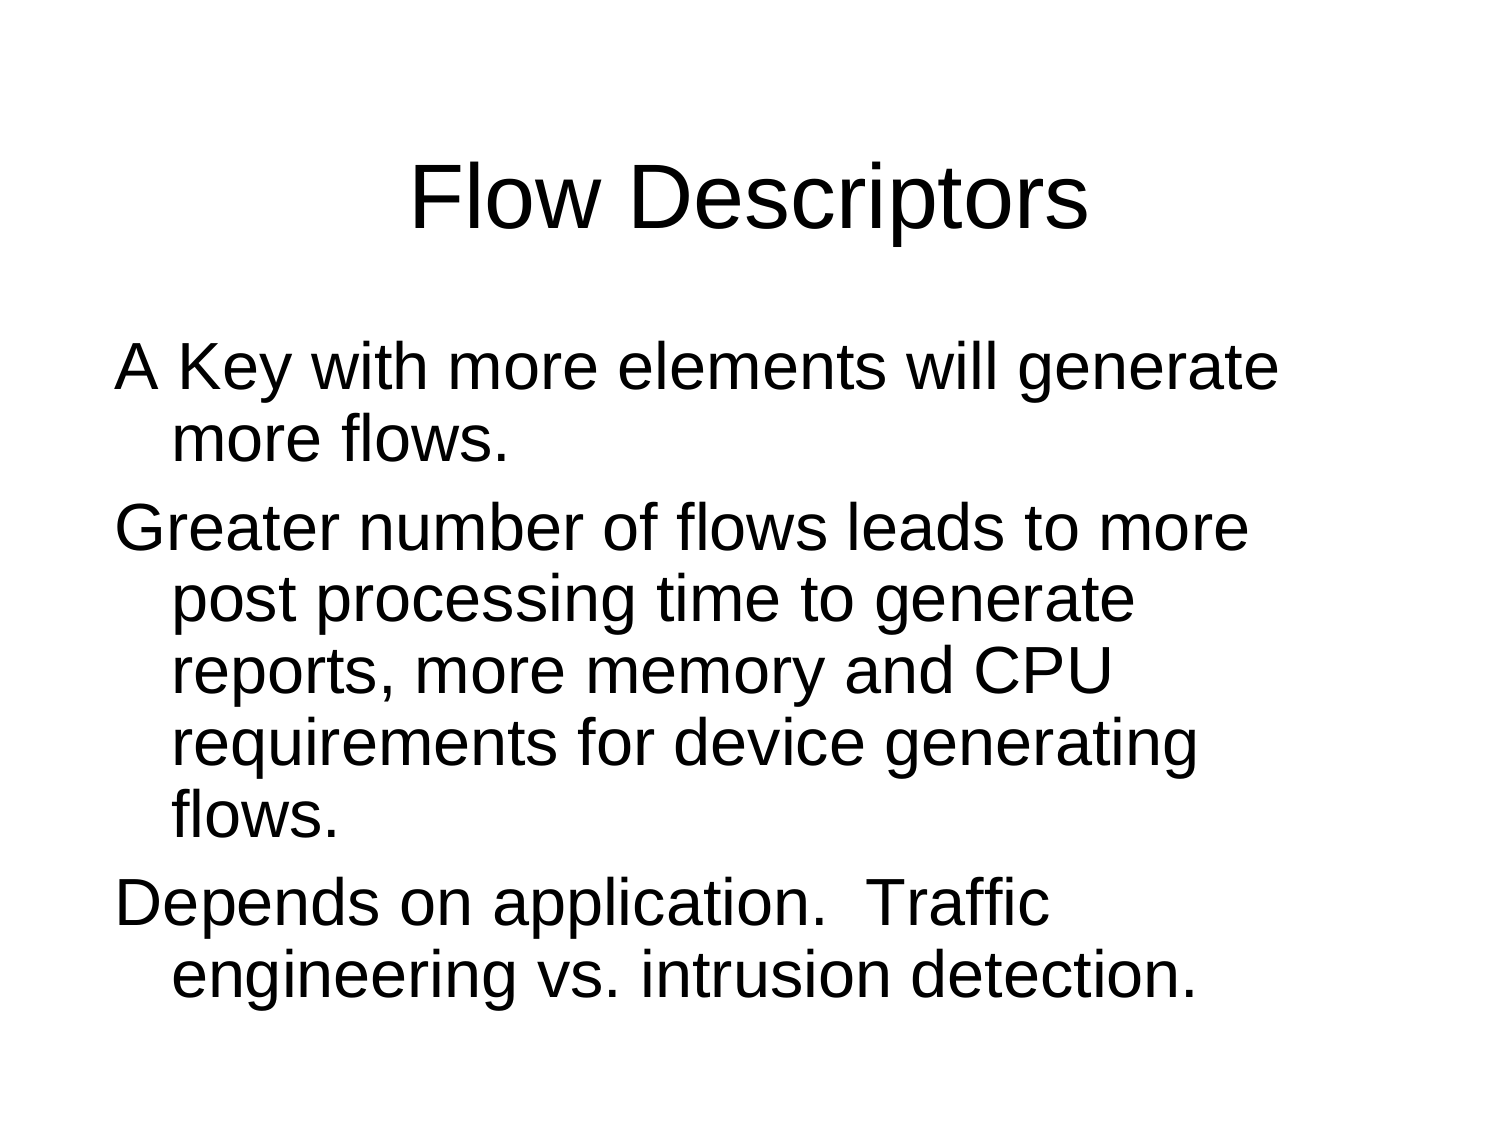

# Flow Descriptors
A Key with more elements will generate more flows.
Greater number of flows leads to more post processing time to generate reports, more memory and CPU requirements for device generating flows.
Depends on application. Traffic engineering vs. intrusion detection.